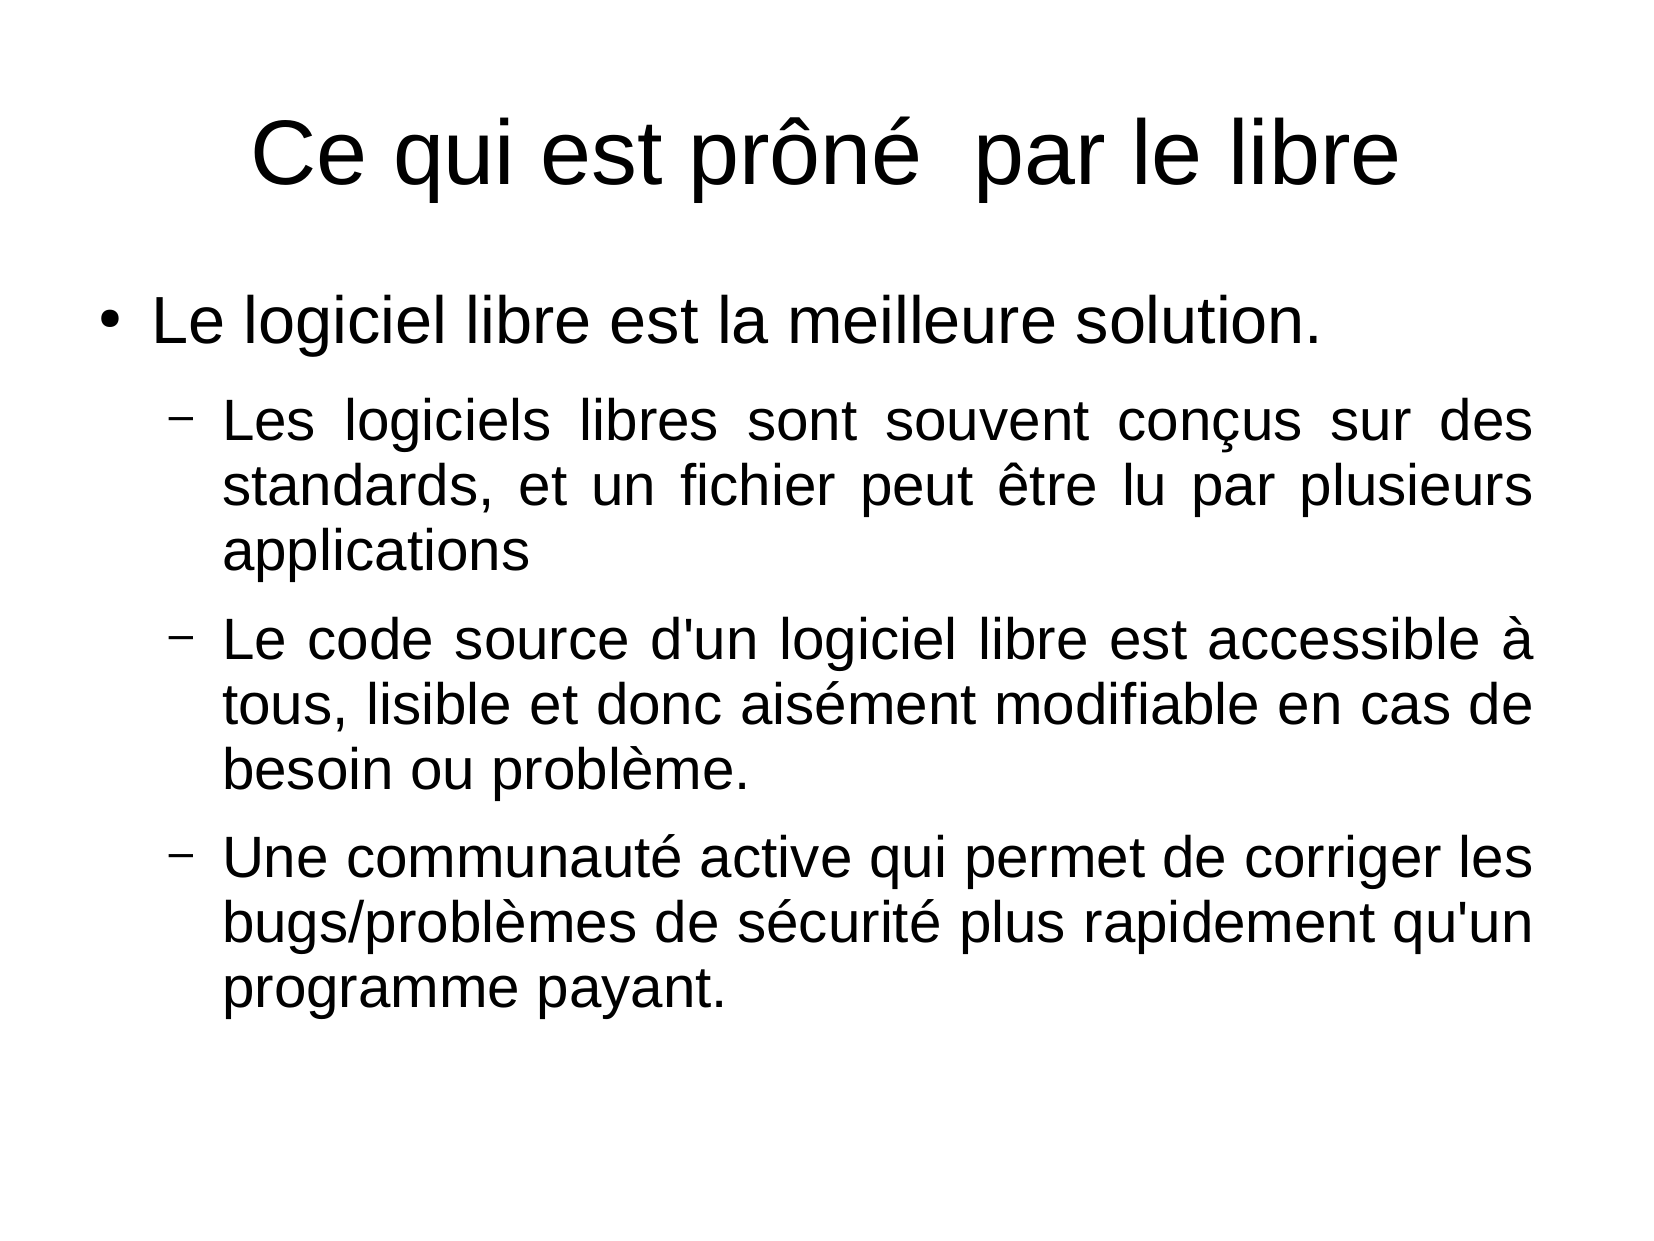

# Ce qui est prôné par le libre
Le logiciel libre est la meilleure solution.
Les logiciels libres sont souvent conçus sur des standards, et un fichier peut être lu par plusieurs applications
Le code source d'un logiciel libre est accessible à tous, lisible et donc aisément modifiable en cas de besoin ou problème.
Une communauté active qui permet de corriger les bugs/problèmes de sécurité plus rapidement qu'un programme payant.